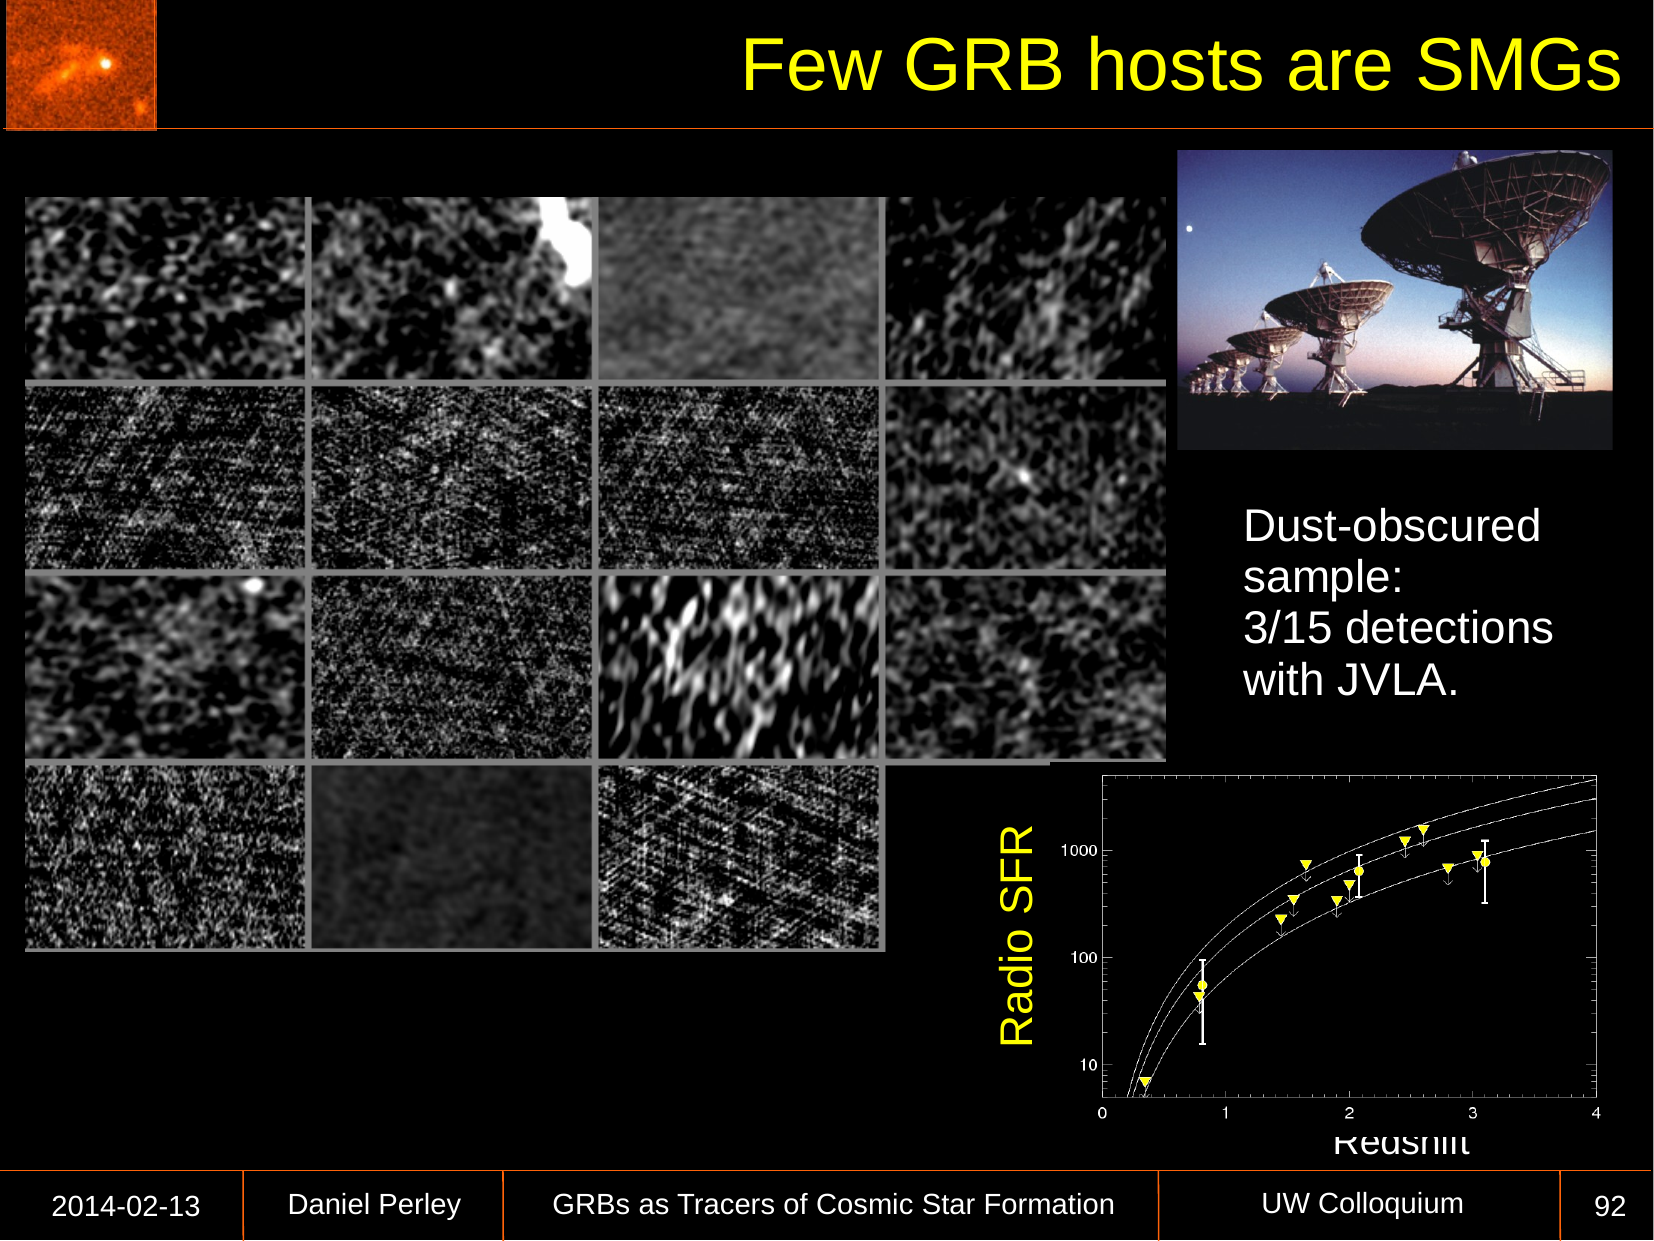

# Few GRB hosts are SMGs
Dust-obscured sample:
3/15 detections with JVLA.
Radio SFR
Redshift
2014-02-13
92